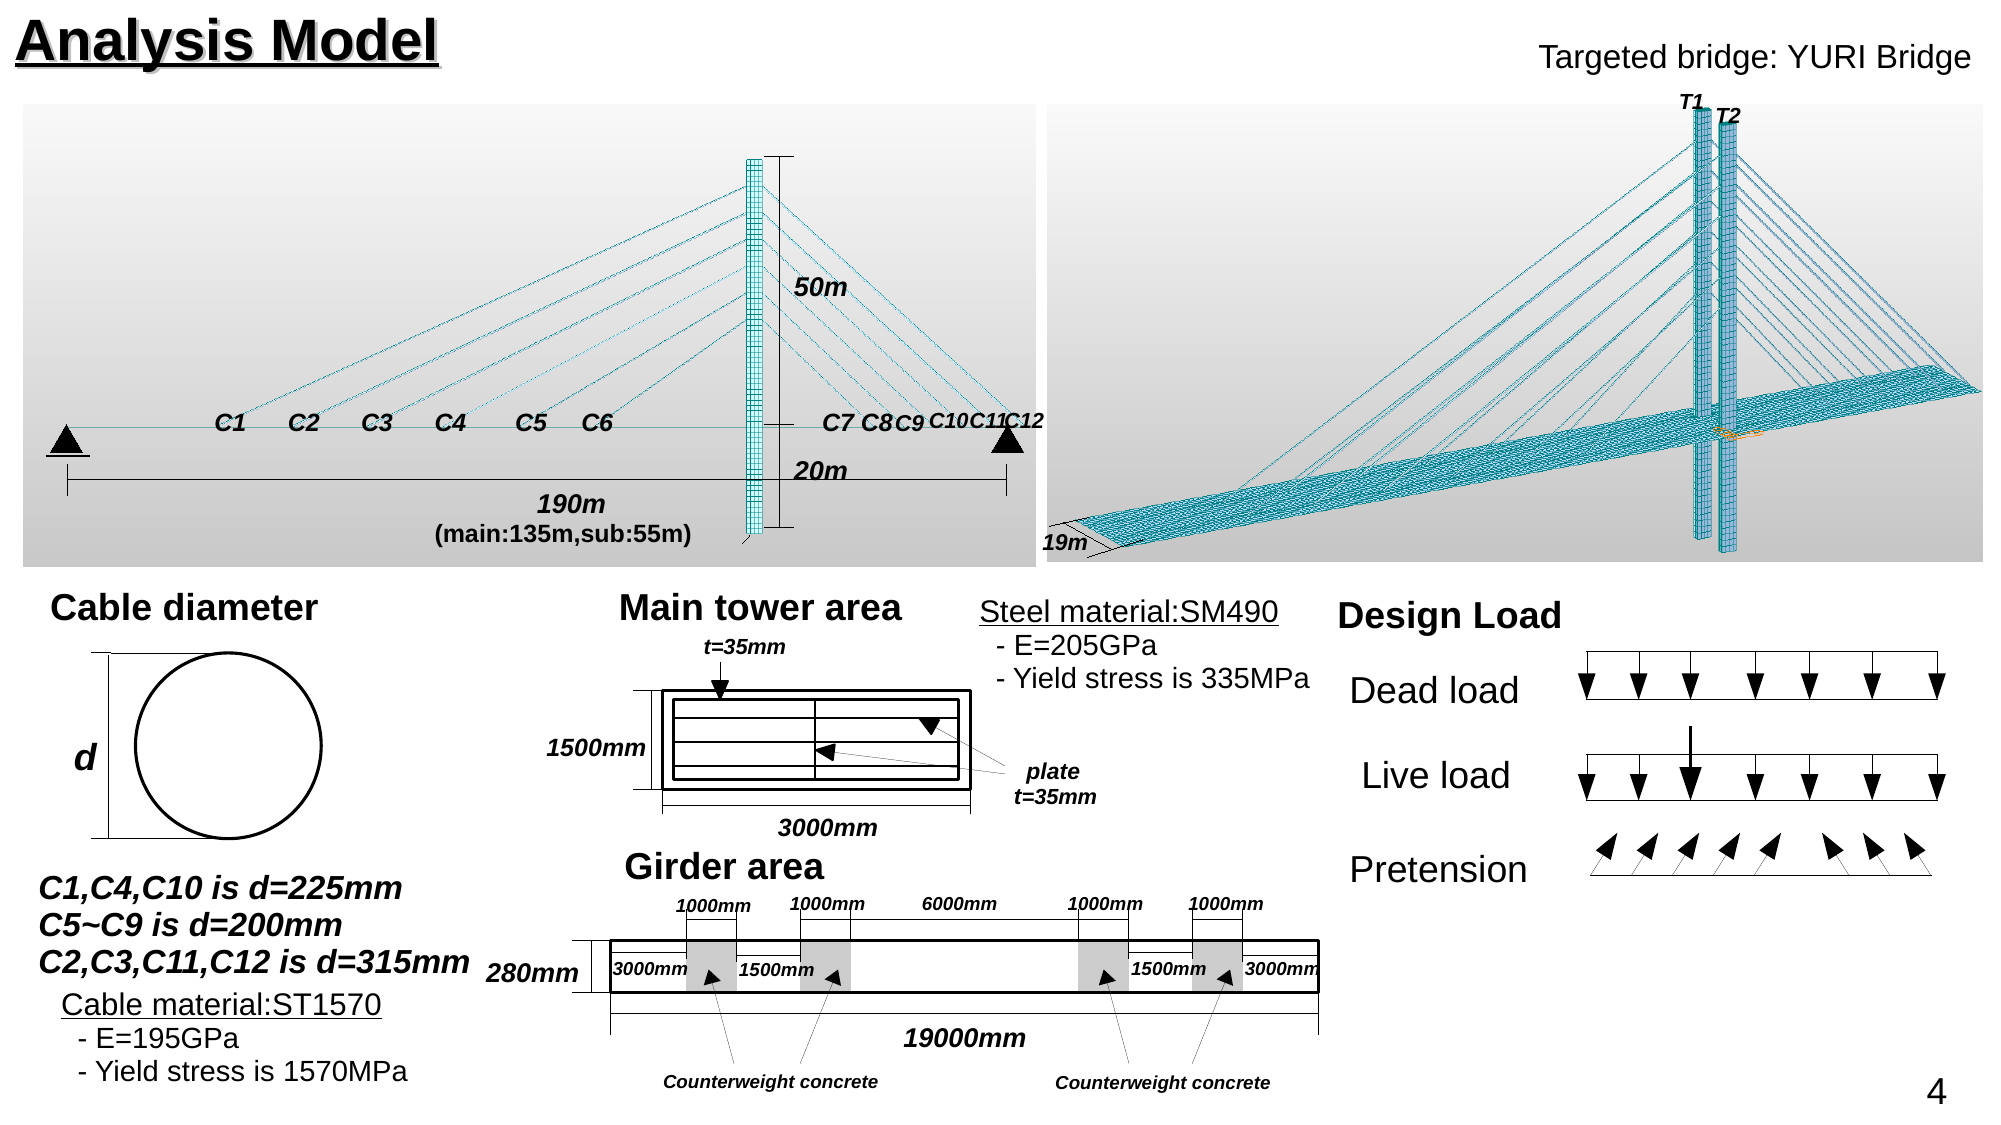

Analysis Model
Targeted bridge: YURI Bridge
T1
T2
19m
50m
C1
C2
C3
C4
C5
C6
C7
C8
C10
C11
C9
20m
190m
(main:135m,sub:55m)
C12
Cable diameter
Main tower area
Steel material:SM490
 - E=205GPa
 - Yield stress is 335MPa
Design Load
Dead load
Live load
Pretension
t=35mm
1500mm
 plate
t=35mm
3000mm
d
Girder area
C1,C4,C10 is d=225mm
C5~C9 is d=200mm
C2,C3,C11,C12 is d=315mm
1000mm
6000mm
1000mm
1000mm
1000mm
280mm
3000mm
1500mm
3000mm
1500mm
19000mm
Counterweight concrete
Counterweight concrete
Cable material:ST1570
 - E=195GPa
 - Yield stress is 1570MPa
4